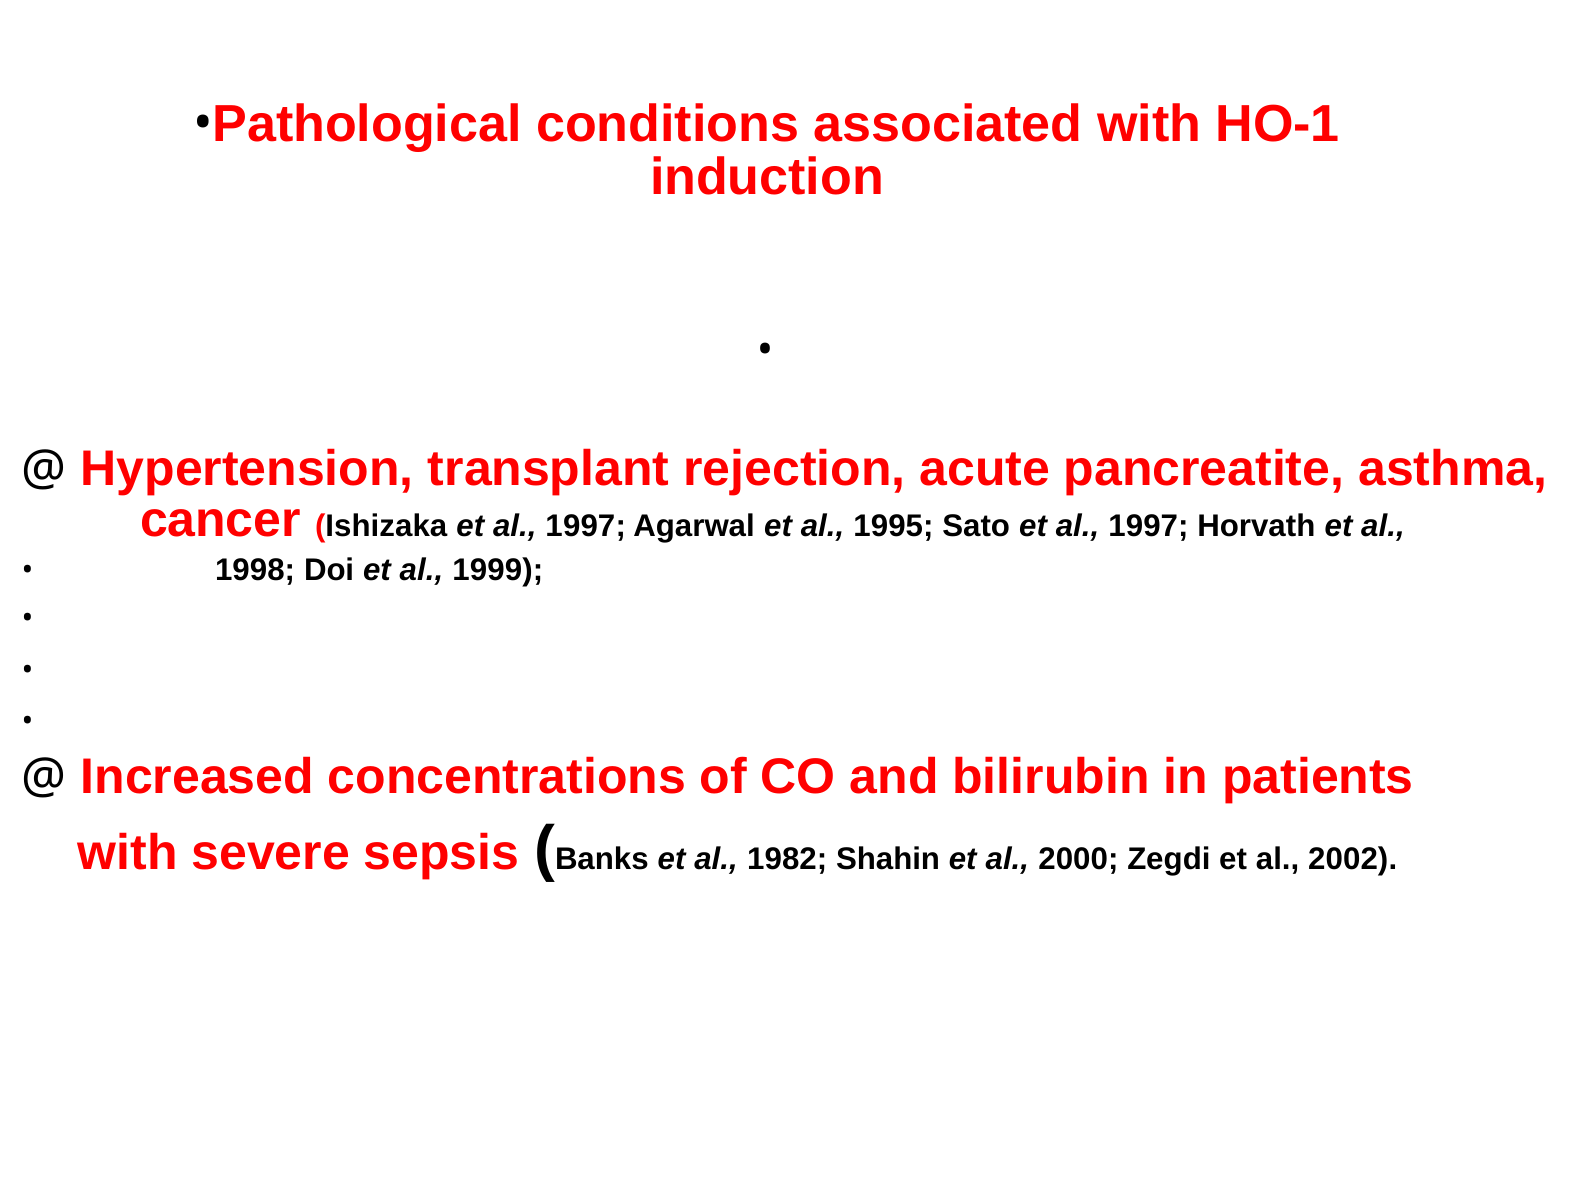

Pathological conditions associated with HO-1 induction
Hypertension, transplant rejection, acute pancreatite, asthma, cancer (Ishizaka et al., 1997; Agarwal et al., 1995; Sato et al., 1997; Horvath et al.,
	1998; Doi et al., 1999);
Increased concentrations of CO and bilirubin in patients
 with severe sepsis (Banks et al., 1982; Shahin et al., 2000; Zegdi et al., 2002).